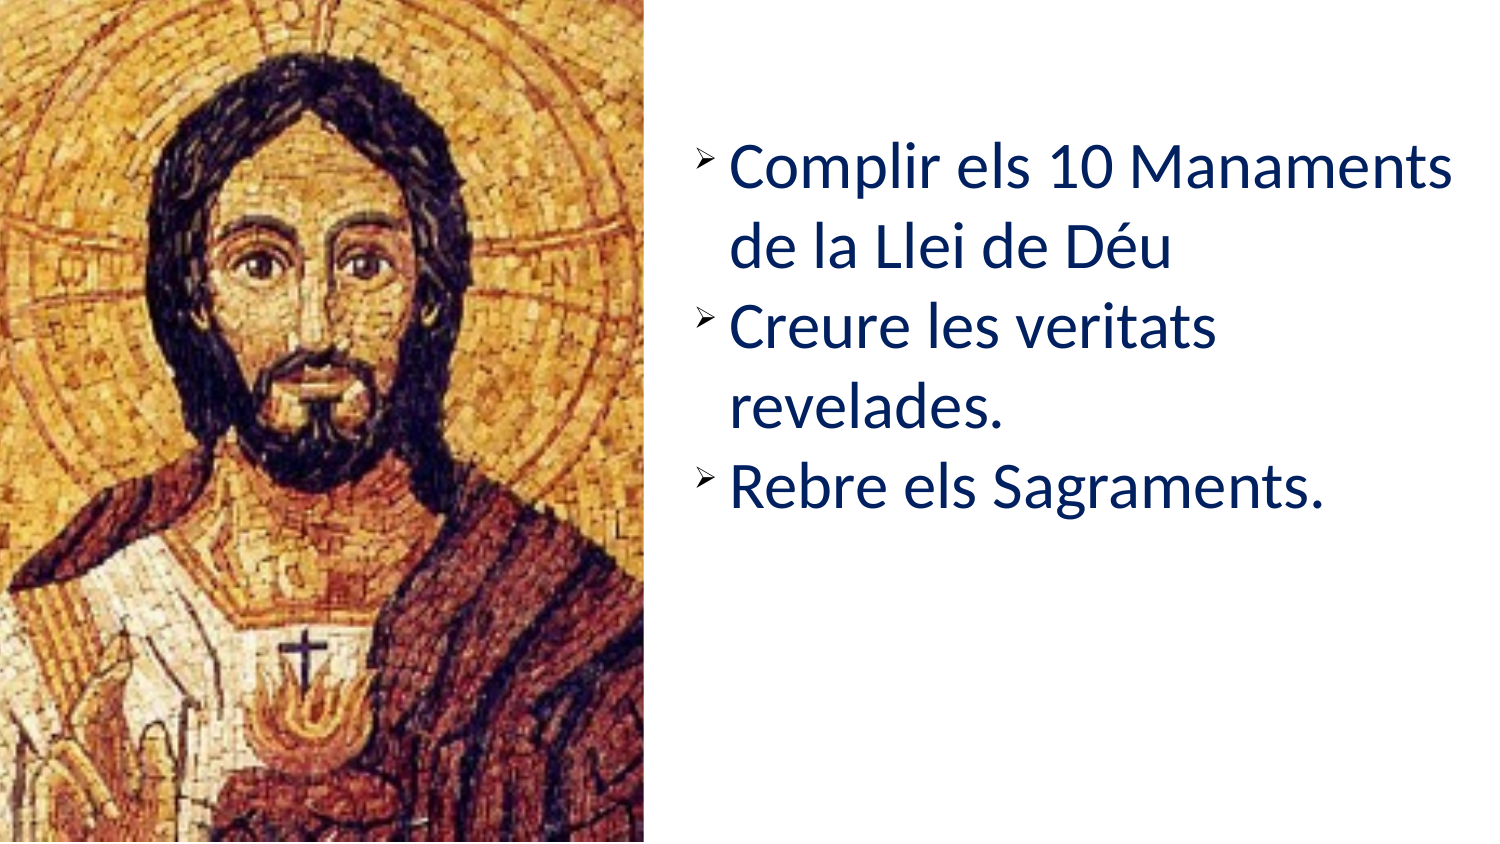

Complir els 10 Manaments de la Llei de Déu
Creure les veritats revelades.
Rebre els Sagraments.